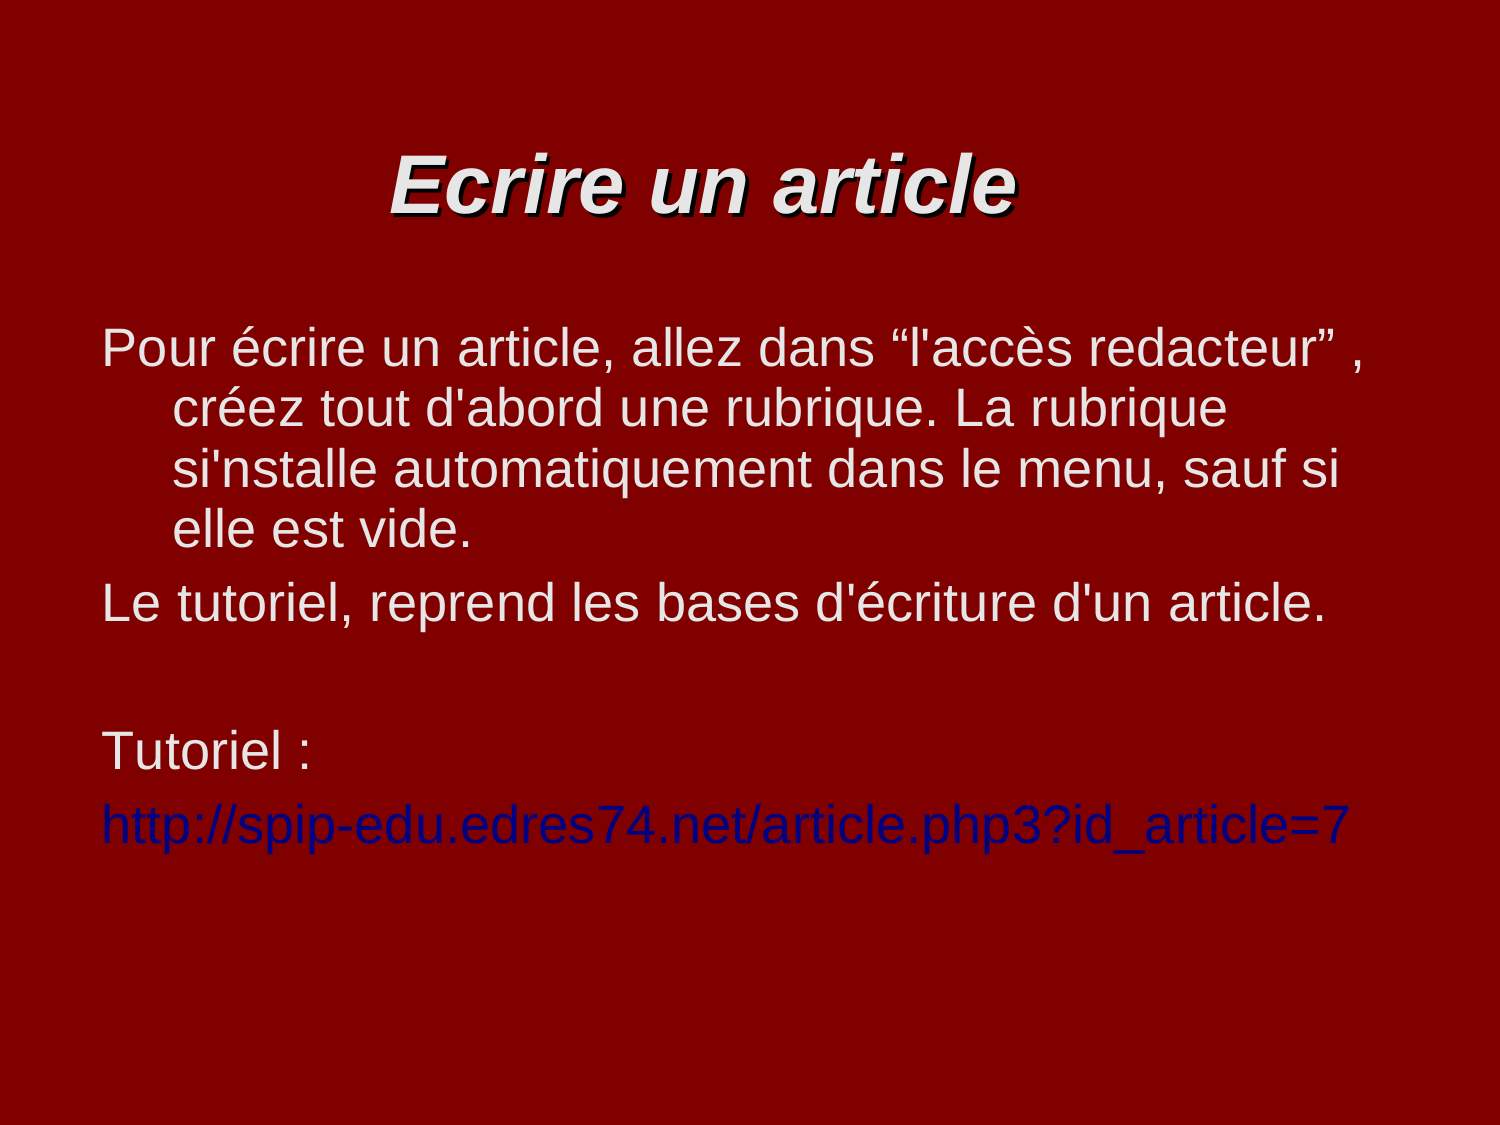

# Ecrire un article
Pour écrire un article, allez dans “l'accès redacteur” , créez tout d'abord une rubrique. La rubrique si'nstalle automatiquement dans le menu, sauf si elle est vide.
Le tutoriel, reprend les bases d'écriture d'un article.
Tutoriel :
http://spip-edu.edres74.net/article.php3?id_article=7